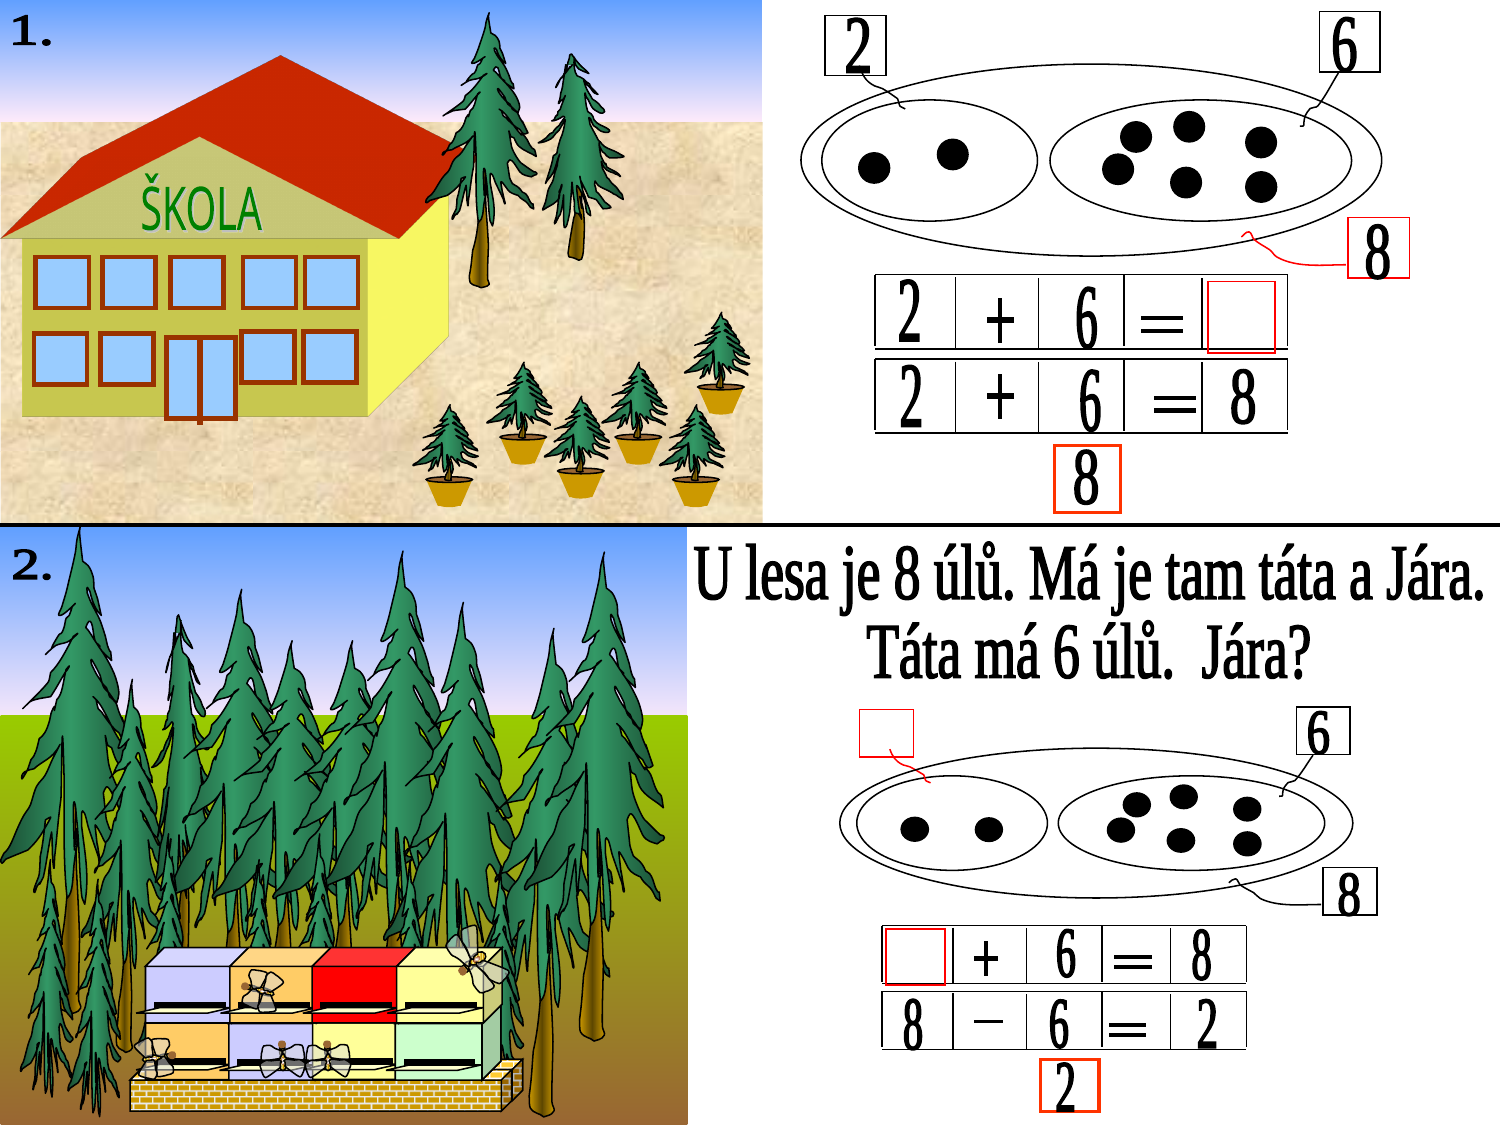

# Aplikační úlohy -text
ŠKOLA
1.
6
2
8
2
6
+
=
2
8
6
+
=
8
U lesa je 8 úlů. Má je tam táta a Jára.
Táta má 6 úlů. Jára?
2.
6
8
6
8
+
=
8
2
6
-
=
2